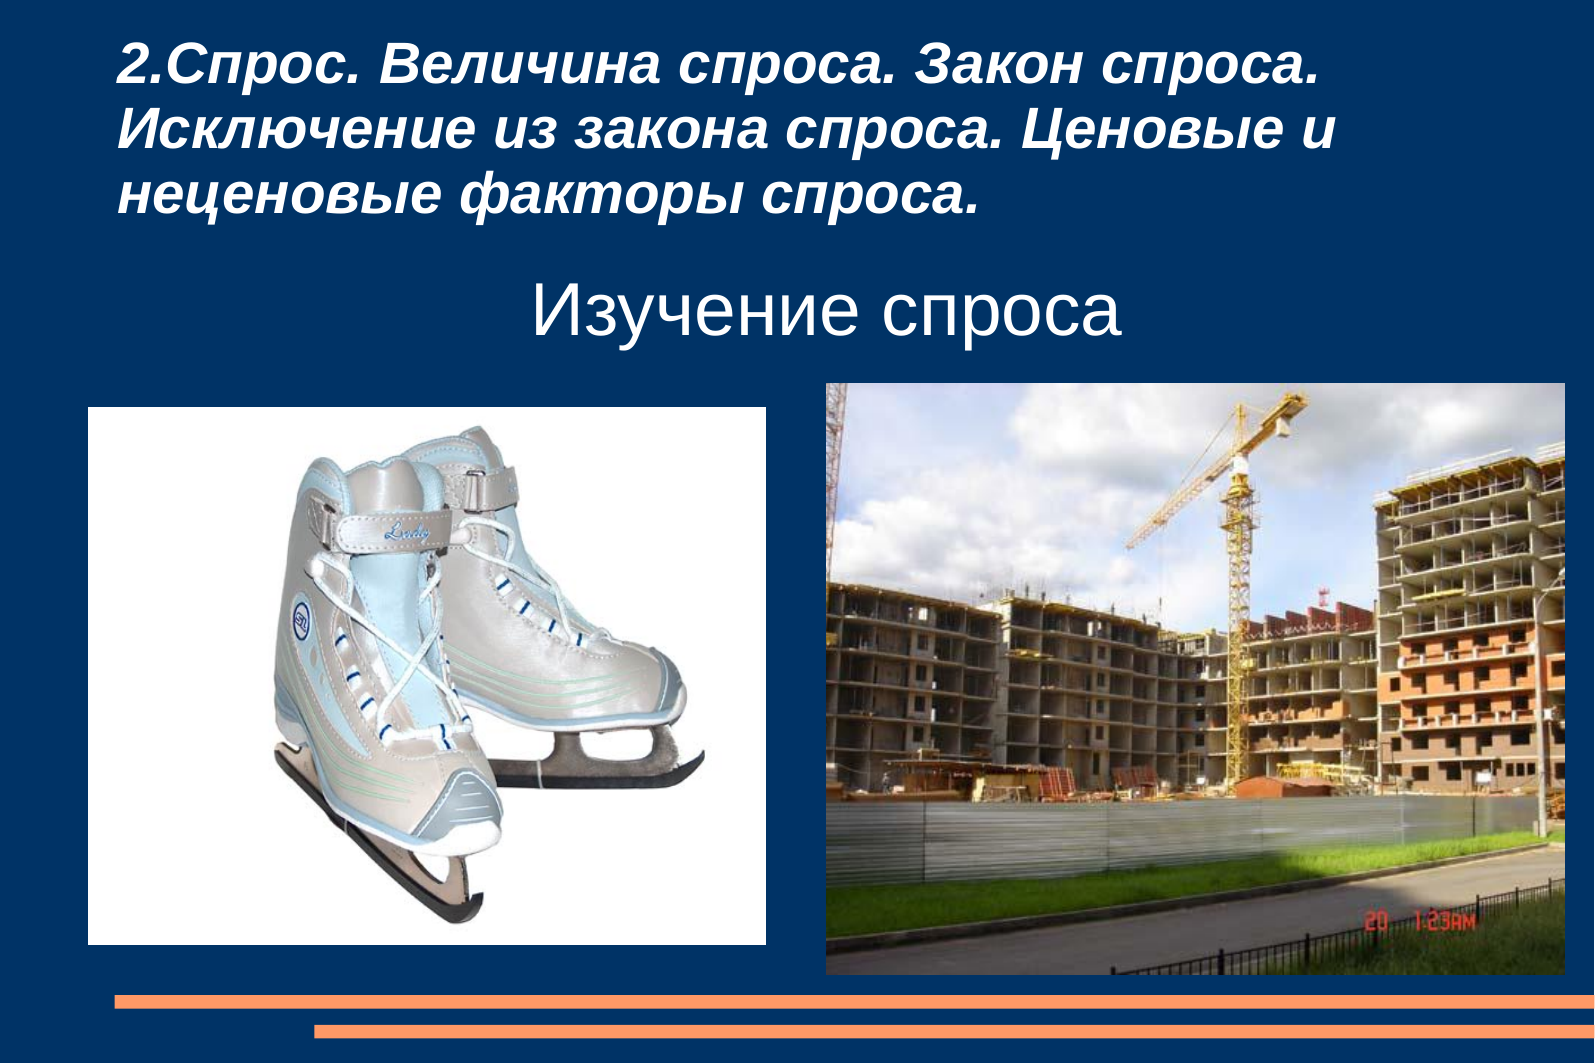

# 2.Спрос. Величина спроса. Закон спроса. Исключение из закона спроса. Ценовые и неценовые факторы спроса.
Изучение спроса